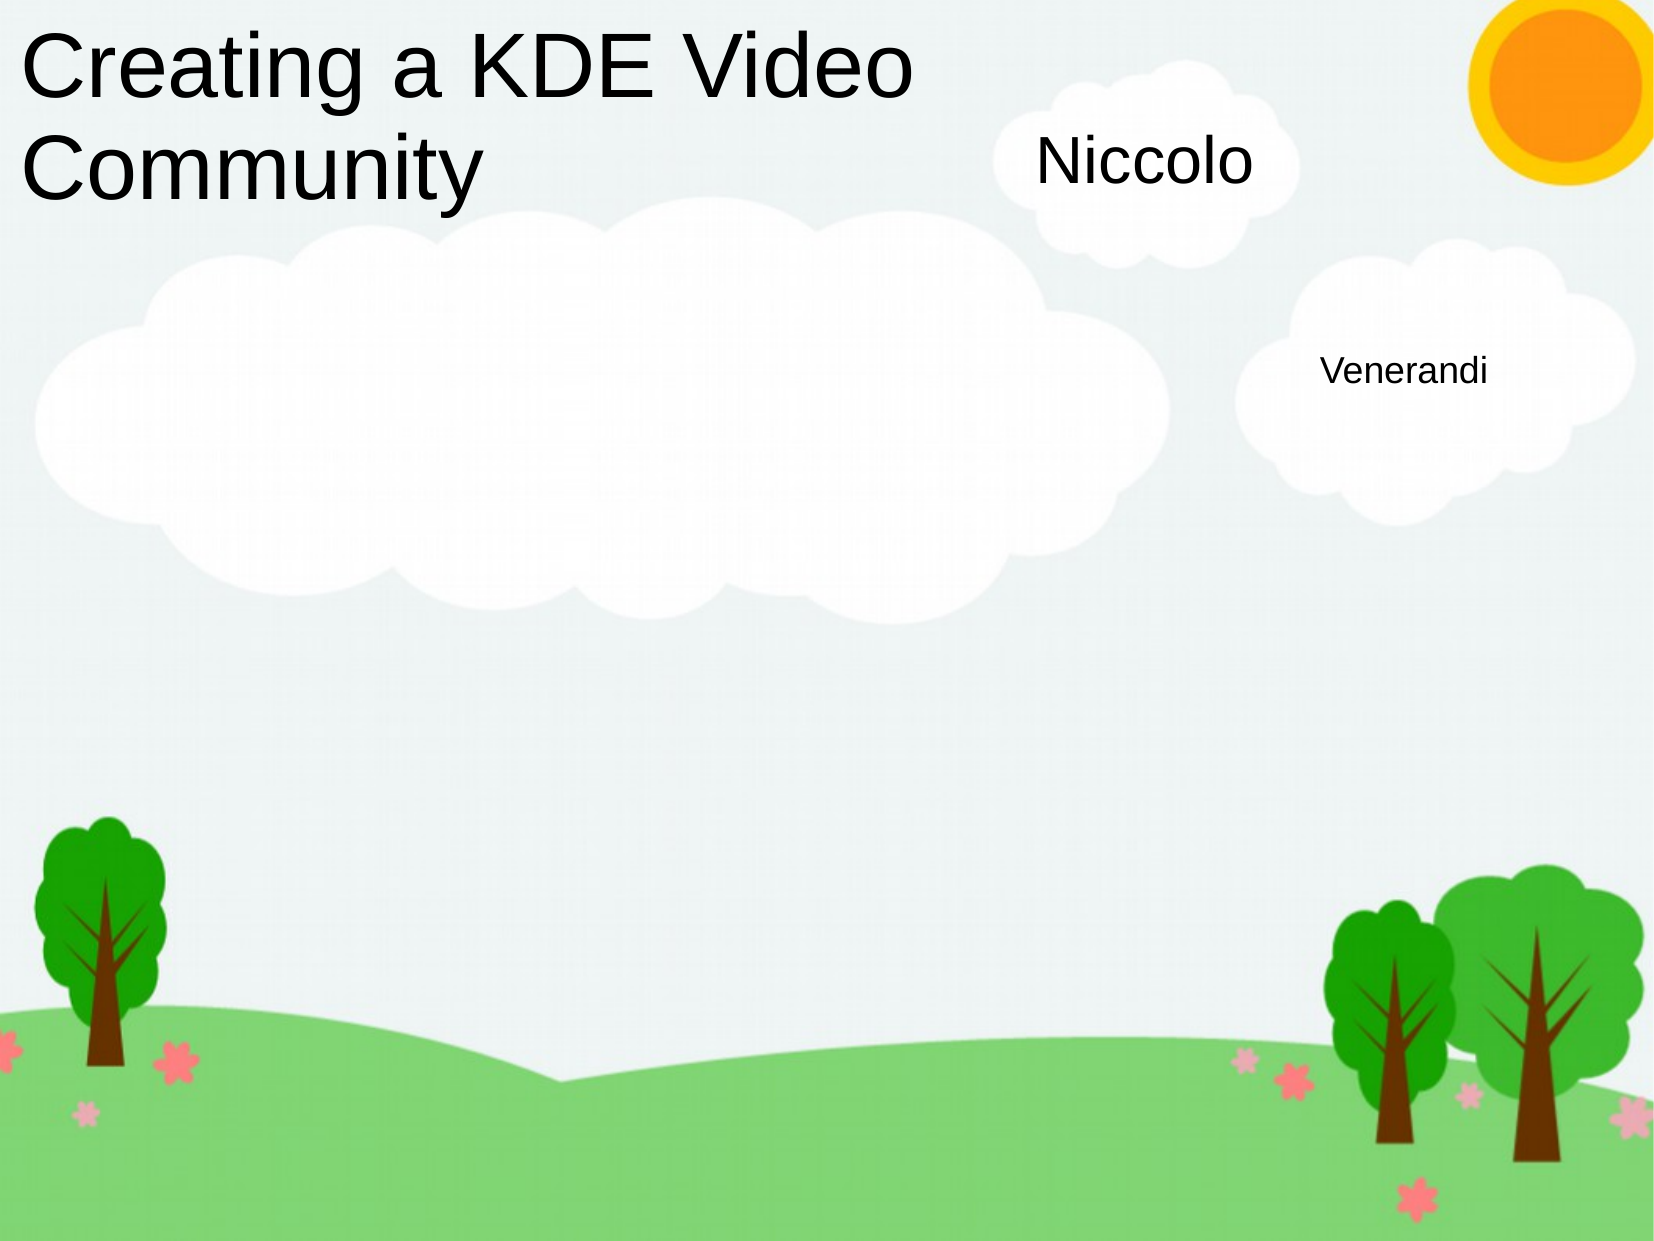

# Creating a KDE Video Community
Niccolo
Venerandi